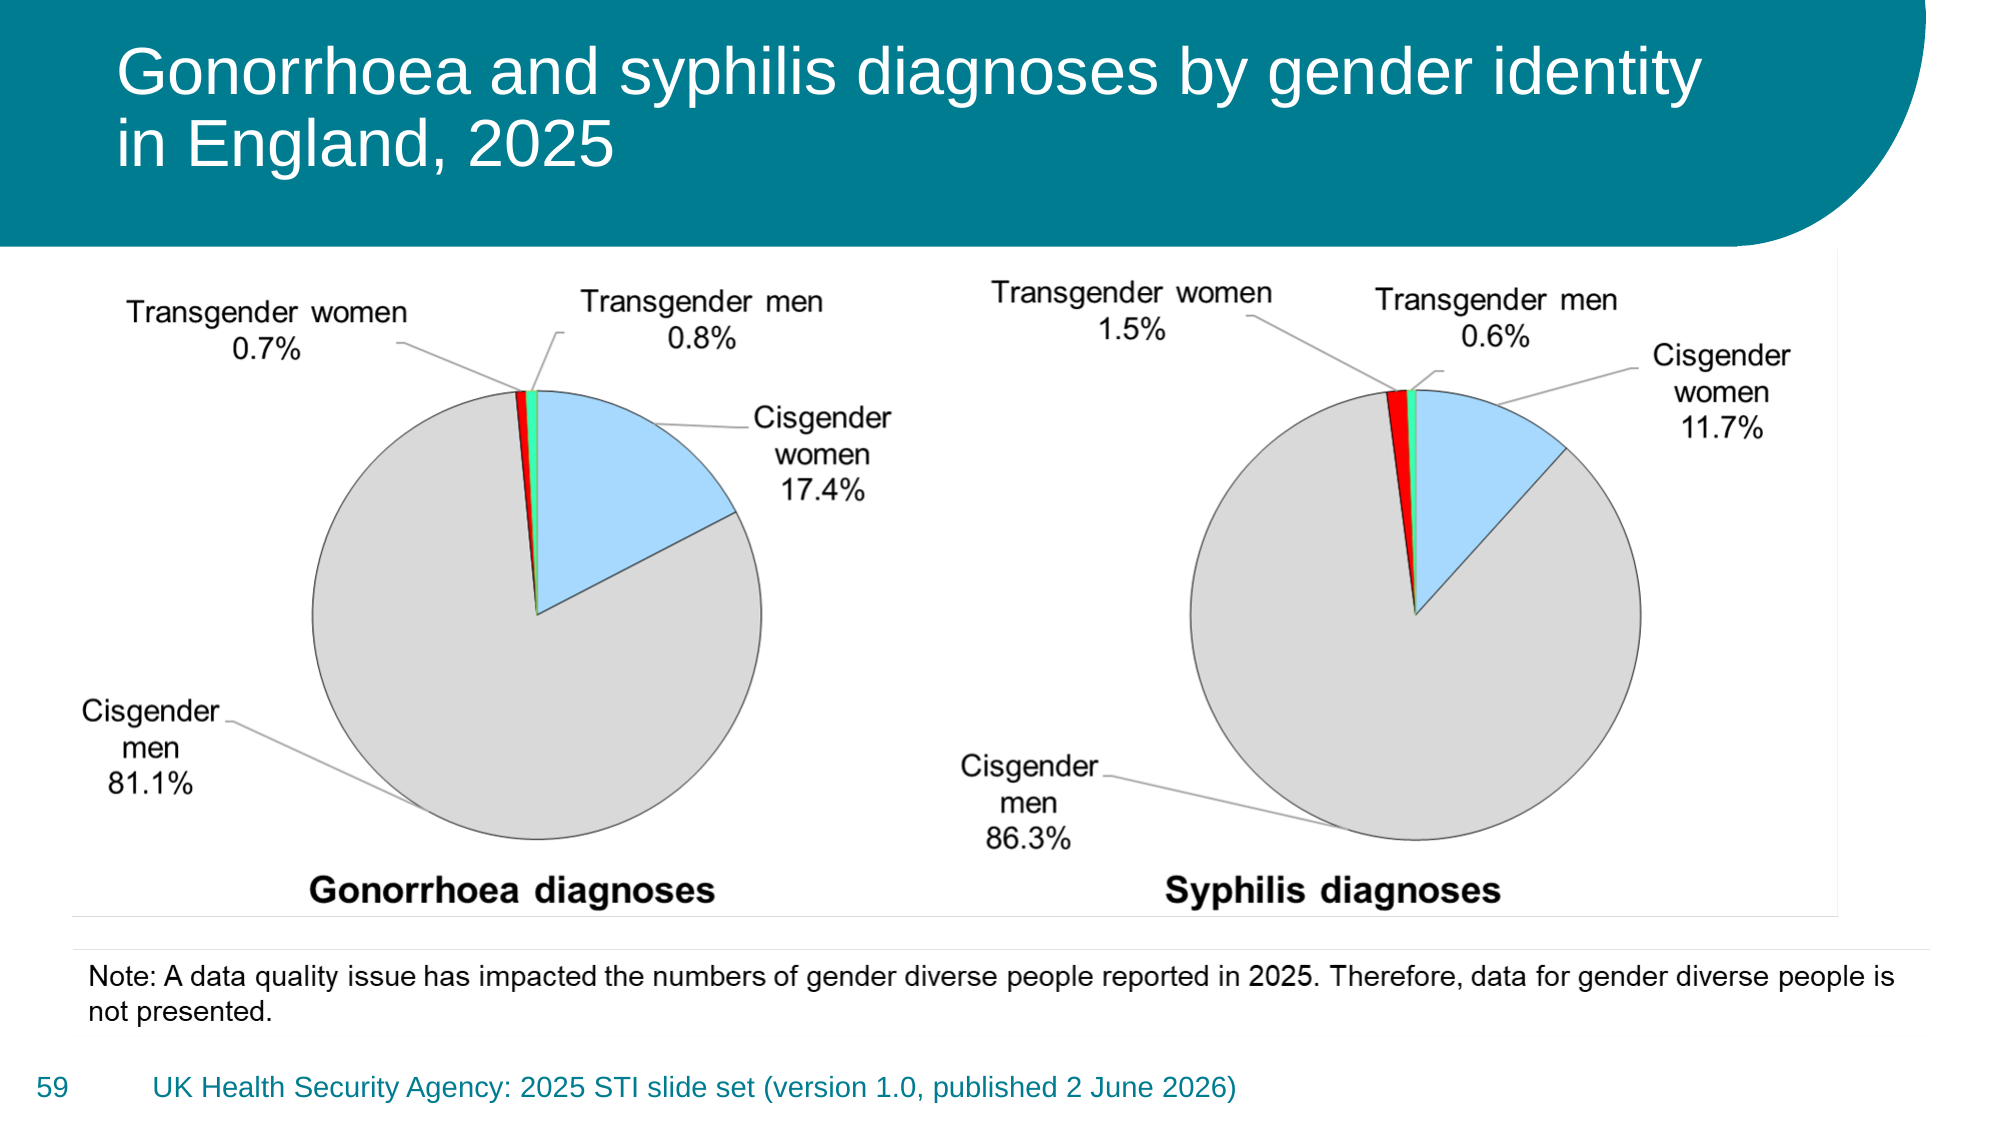

# Gonorrhoea and syphilis diagnoses by gender identity in England, 2025
58
UK Health Security Agency: 2025 STI slide set (version 1.0, published 2 June 2026)